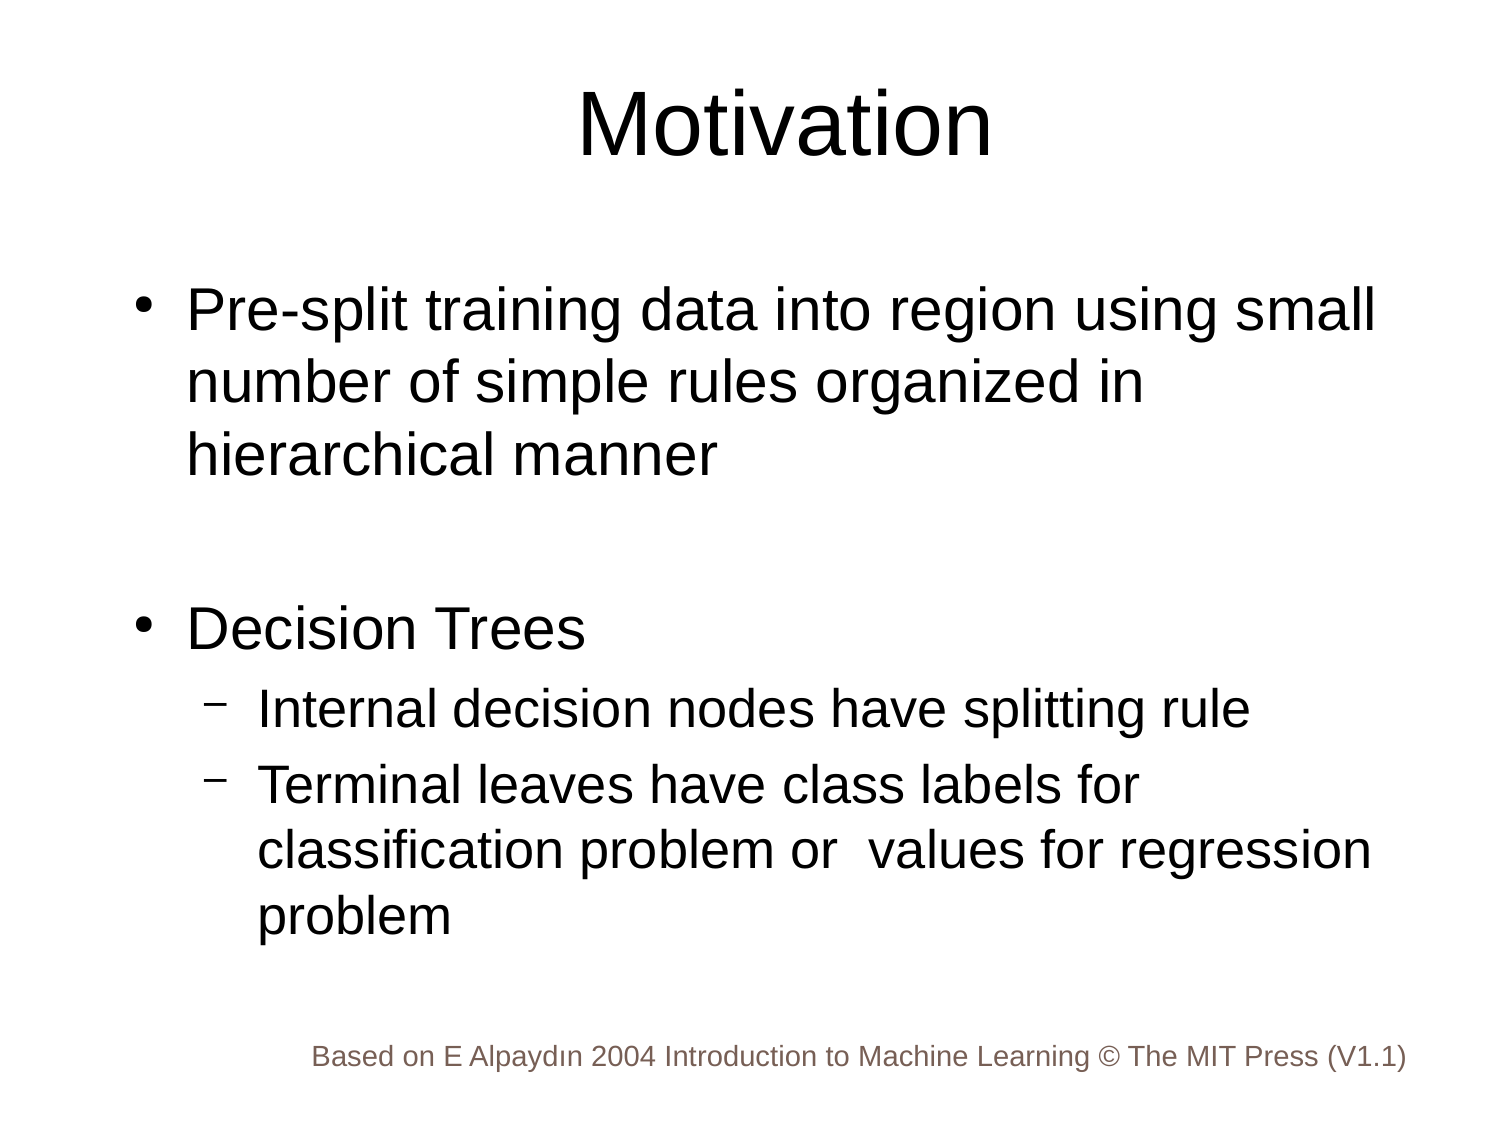

# Motivation
17
Pre-split training data into region using small number of simple rules organized in hierarchical manner
Decision Trees
Internal decision nodes have splitting rule
Terminal leaves have class labels for classification problem or values for regression problem
Based on E Alpaydın 2004 Introduction to Machine Learning © The MIT Press (V1.1)